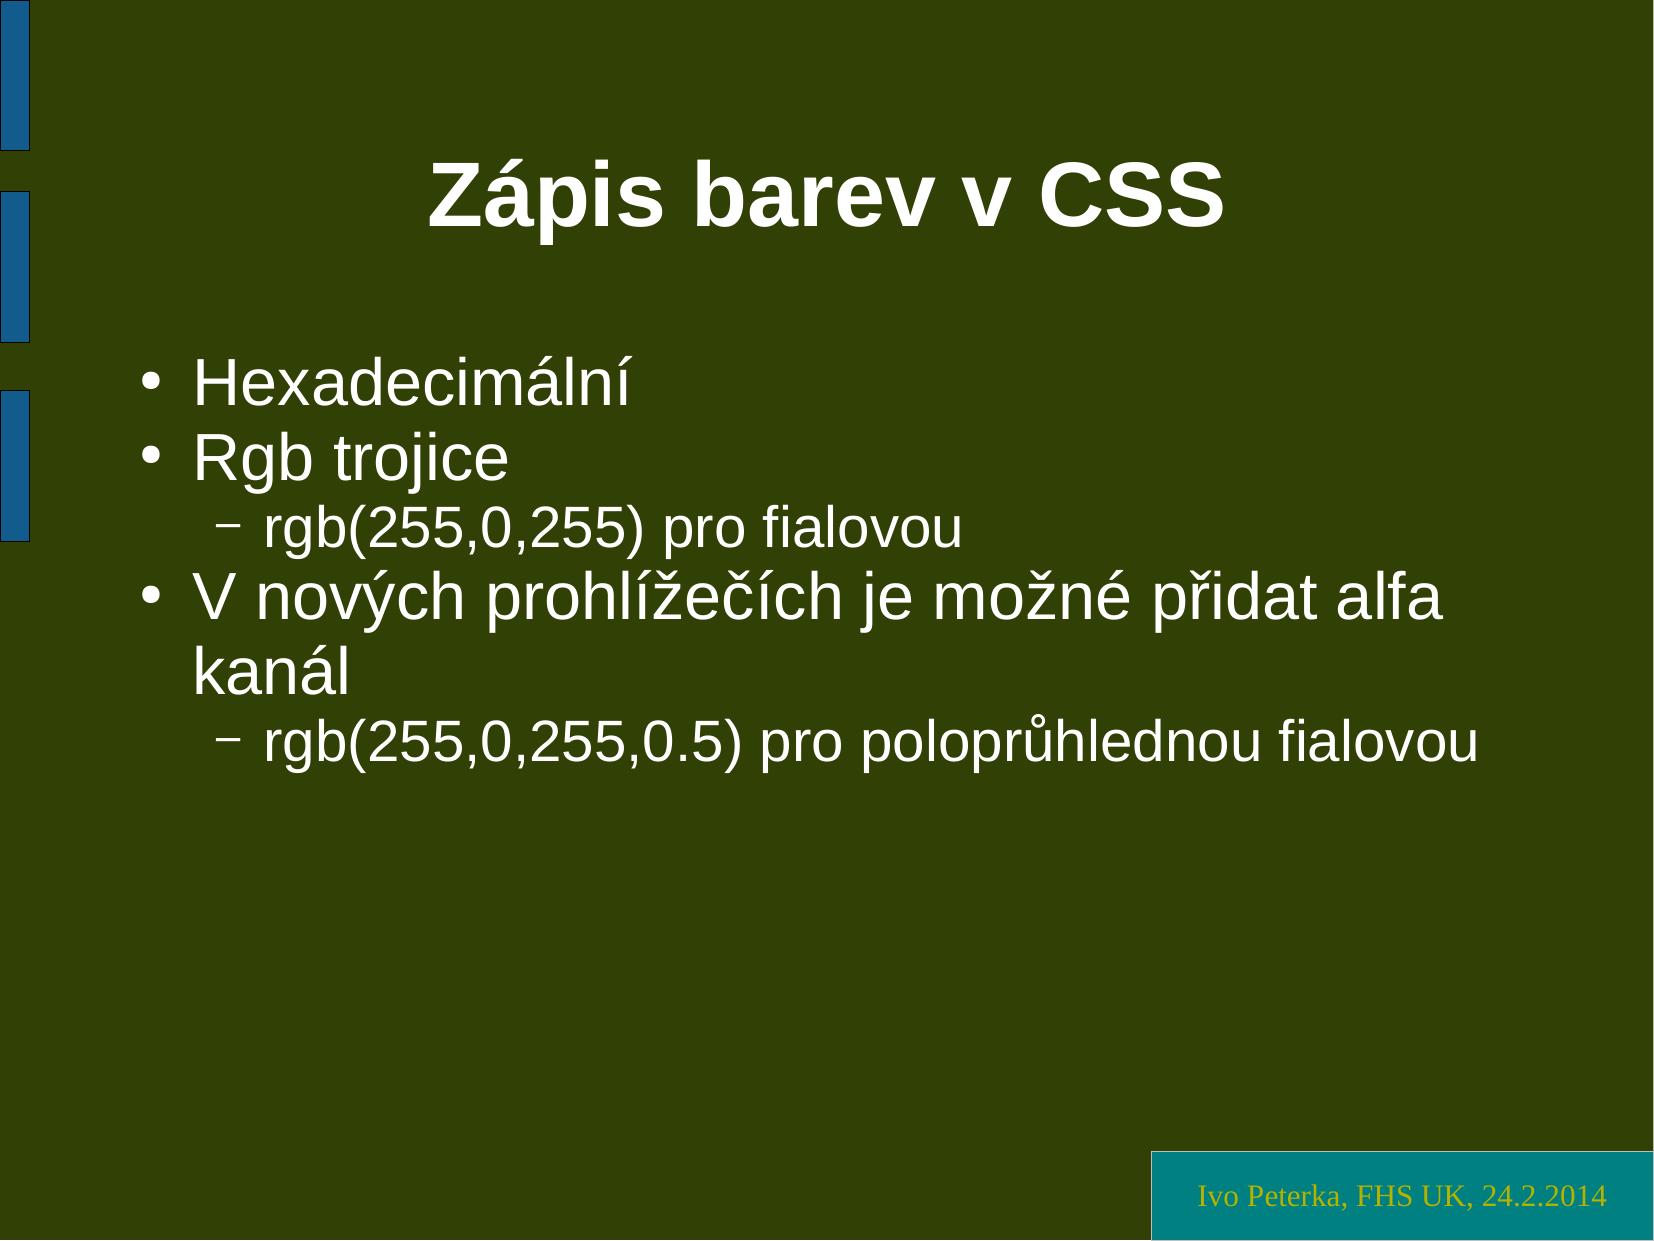

# Zápis barev v CSS
Hexadecimální
Rgb trojice
rgb(255,0,255) pro fialovou
V nových prohlížečích je možné přidat alfa kanál
rgb(255,0,255,0.5) pro poloprůhlednou fialovou